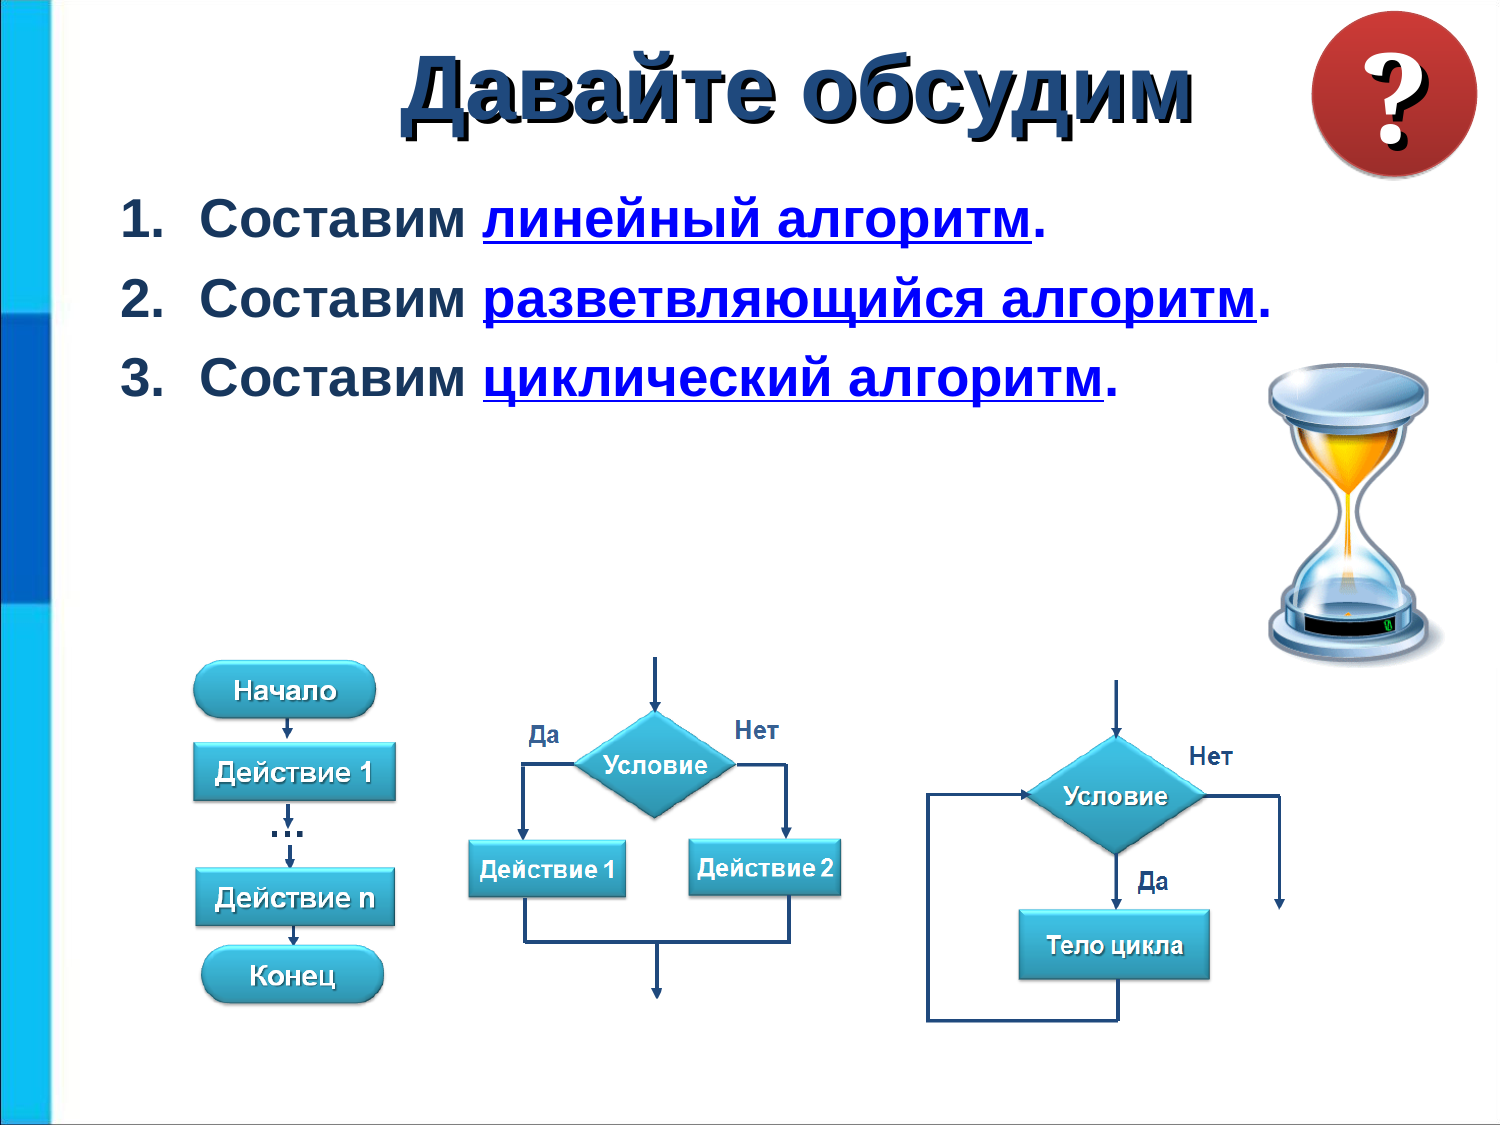

?
Давайте обсудим
# Составим линейный алгоритм.
Составим разветвляющийся алгоритм.
Составим циклический алгоритм.